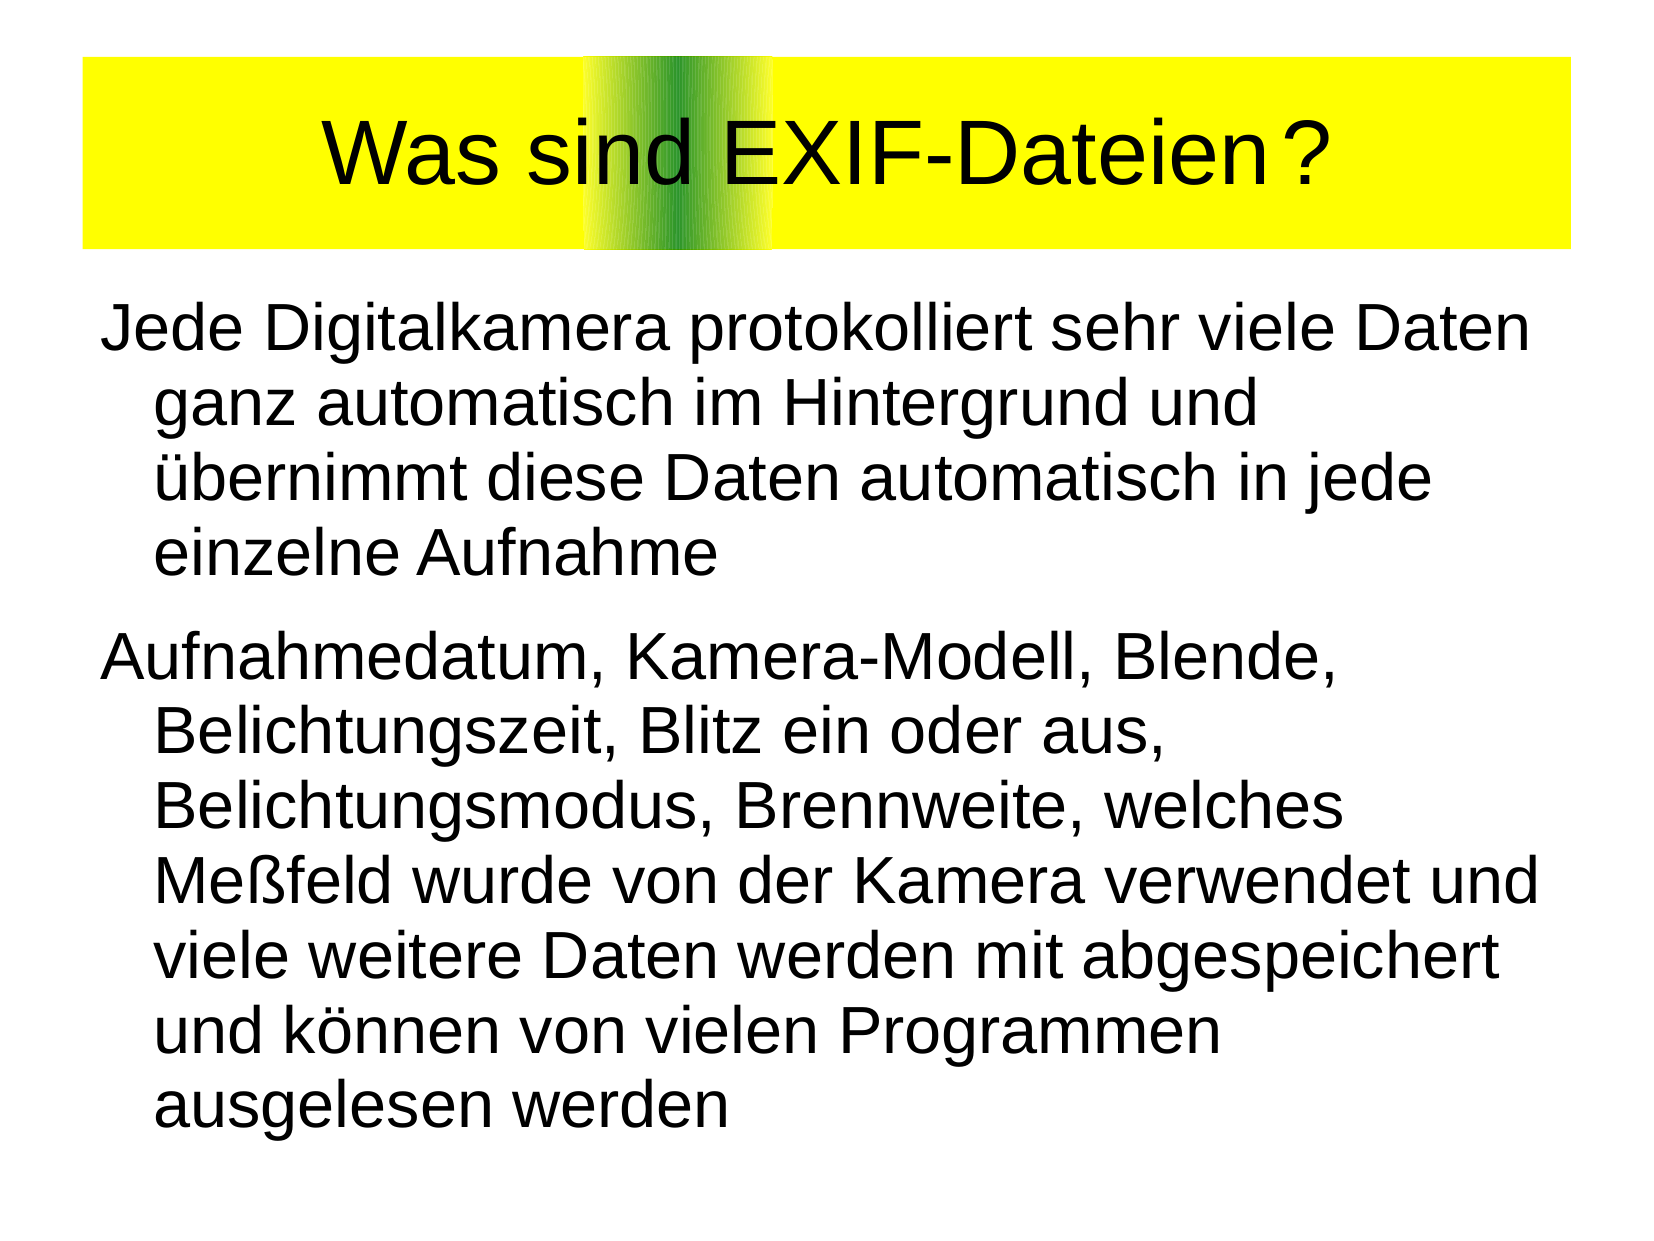

# Was sind EXIF-Dateien	?
Jede Digitalkamera protokolliert sehr viele Daten ganz automatisch im Hintergrund und übernimmt diese Daten automatisch in jede einzelne Aufnahme
Aufnahmedatum, Kamera-Modell, Blende, Belichtungszeit, Blitz ein oder aus, Belichtungsmodus, Brennweite, welches Meßfeld wurde von der Kamera verwendet und viele weitere Daten werden mit abgespeichert und können von vielen Programmen ausgelesen werden